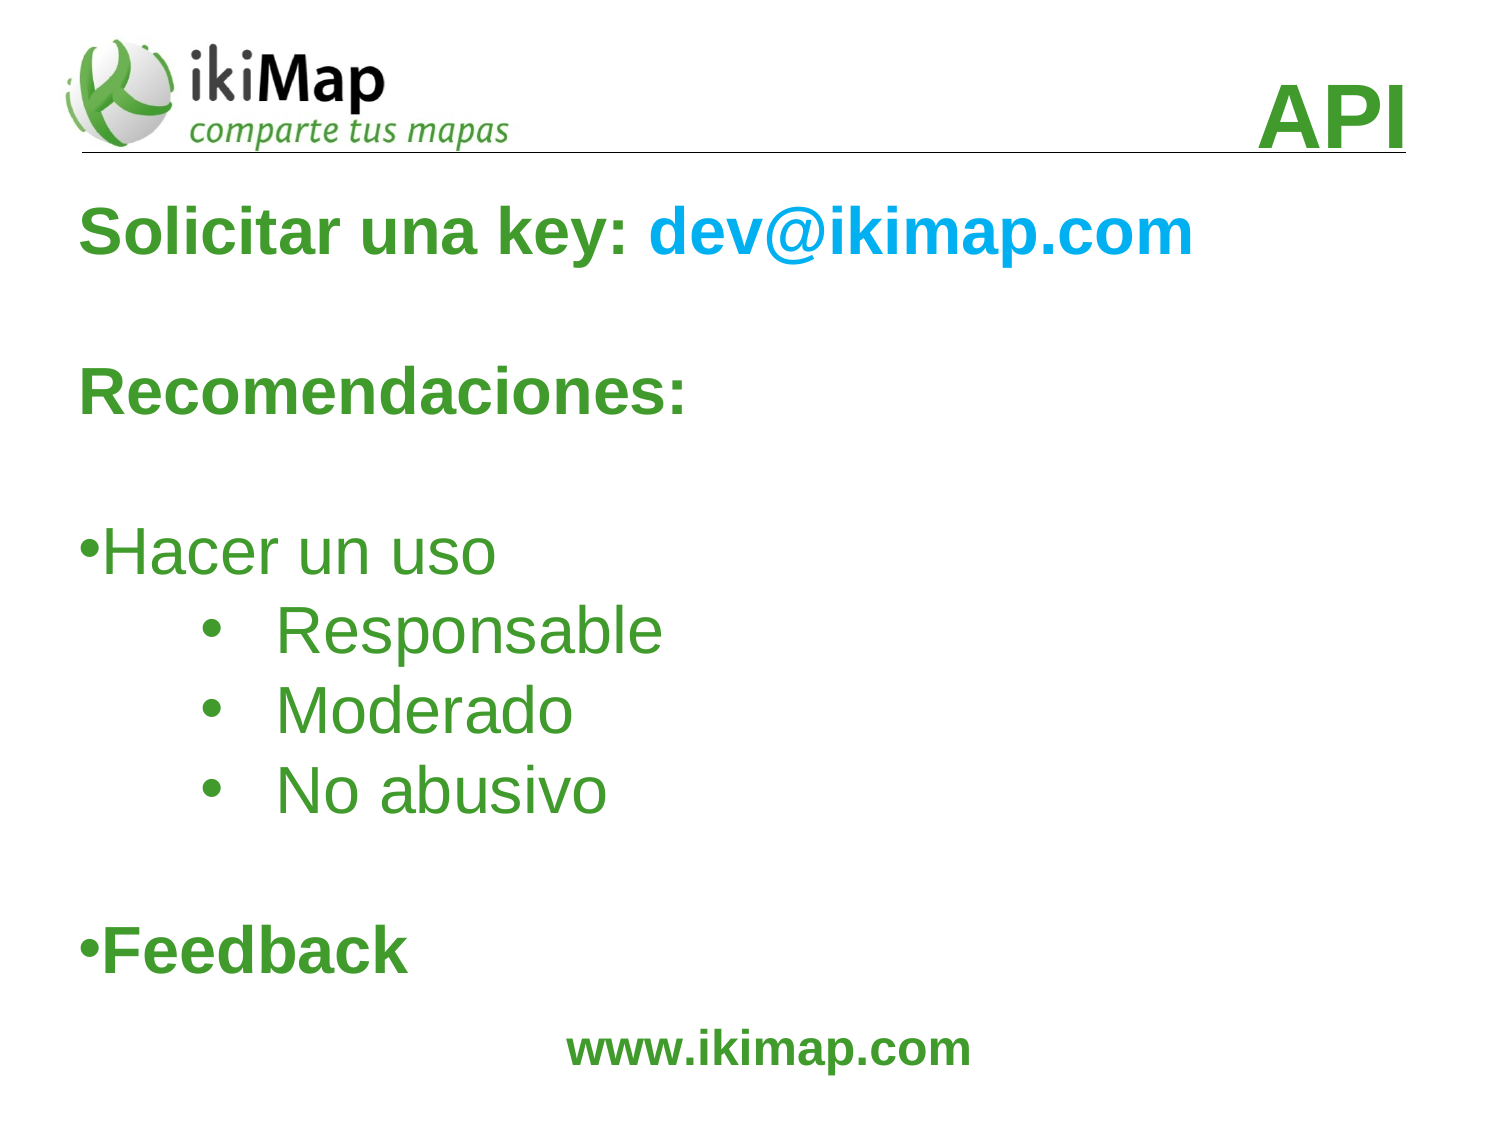

API
Solicitar una key: dev@ikimap.com
Recomendaciones:
Hacer un uso
Responsable
Moderado
No abusivo
Feedback
www.ikimap.com